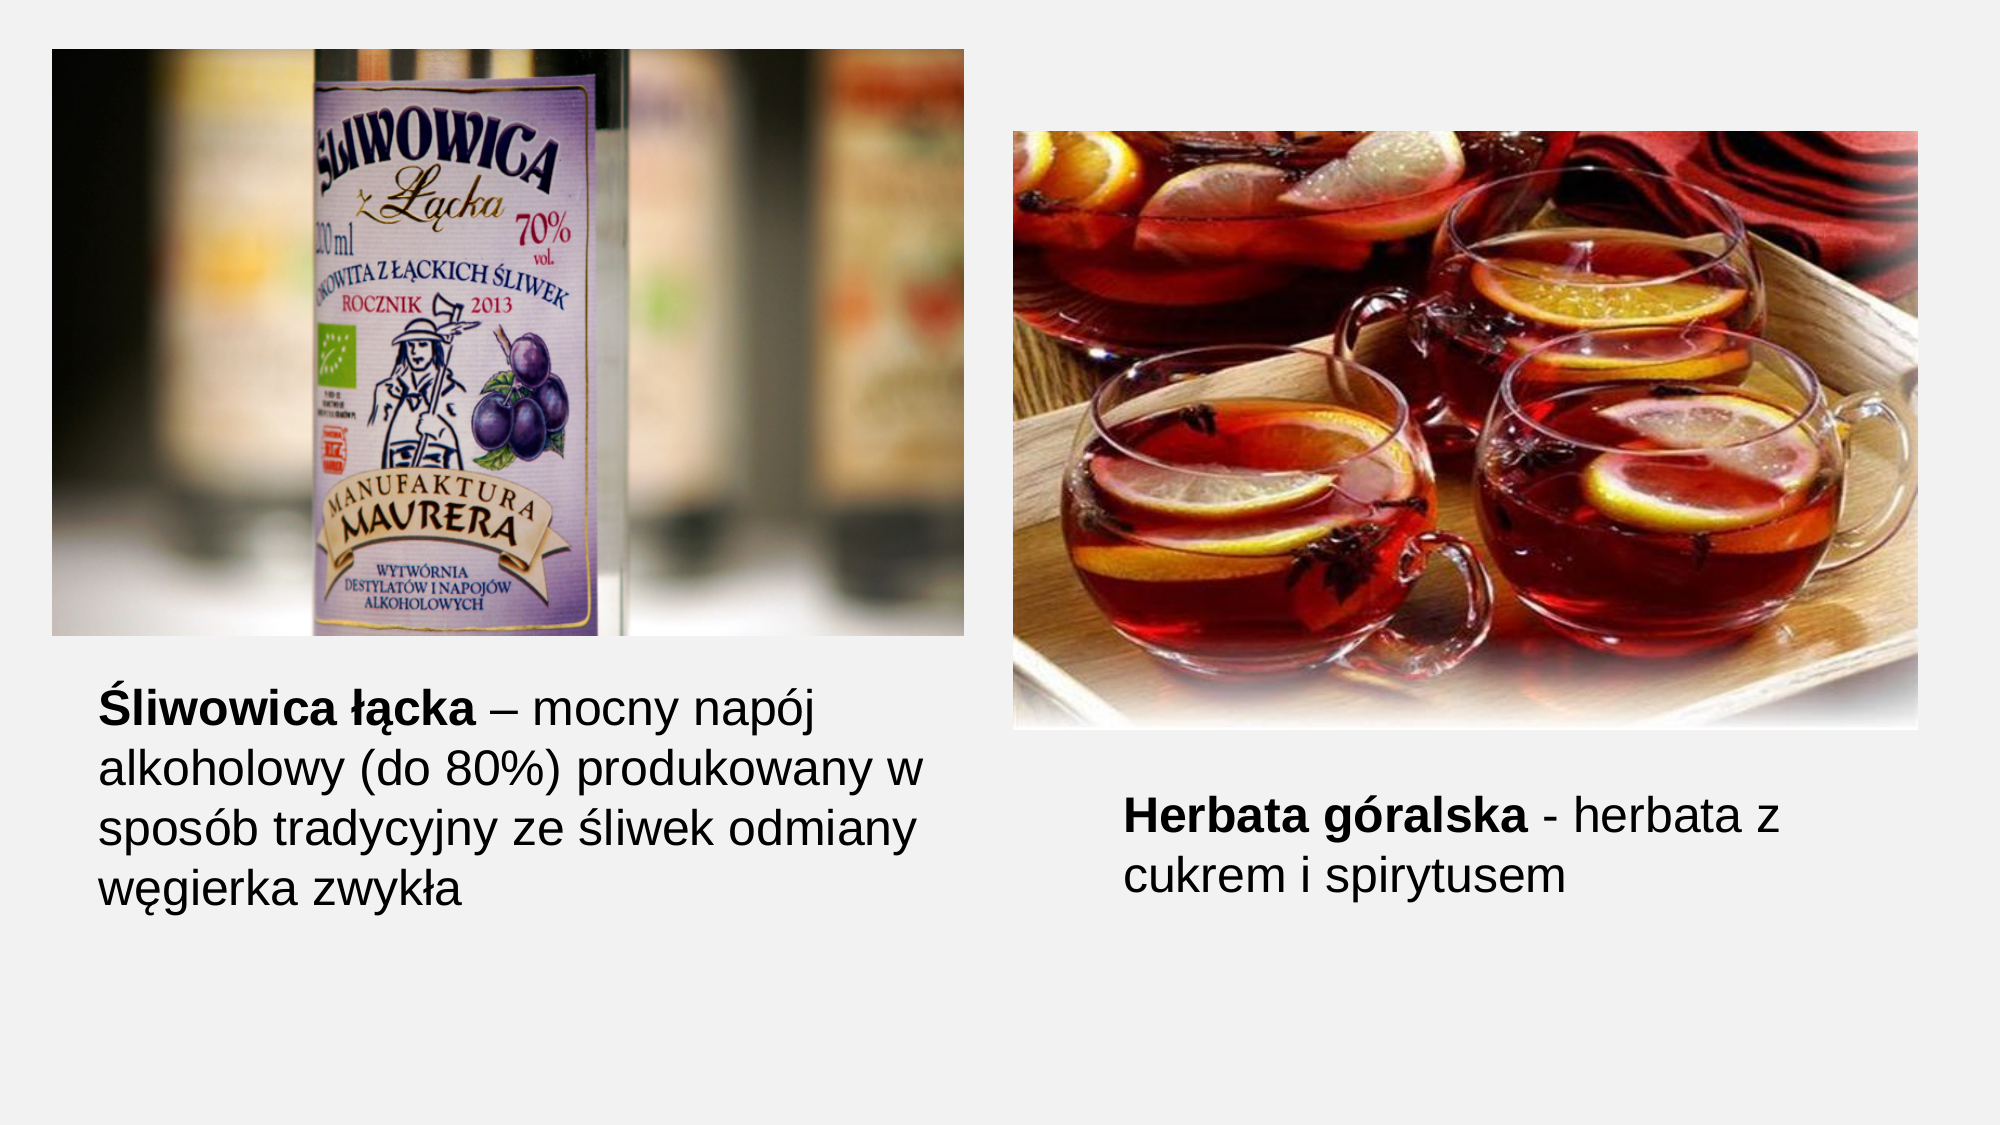

Śliwowica łącka – mocny napój alkoholowy (do 80%) produkowany w sposób tradycyjny ze śliwek odmiany węgierka zwykła
Herbata góralska - herbata z cukrem i spirytusem